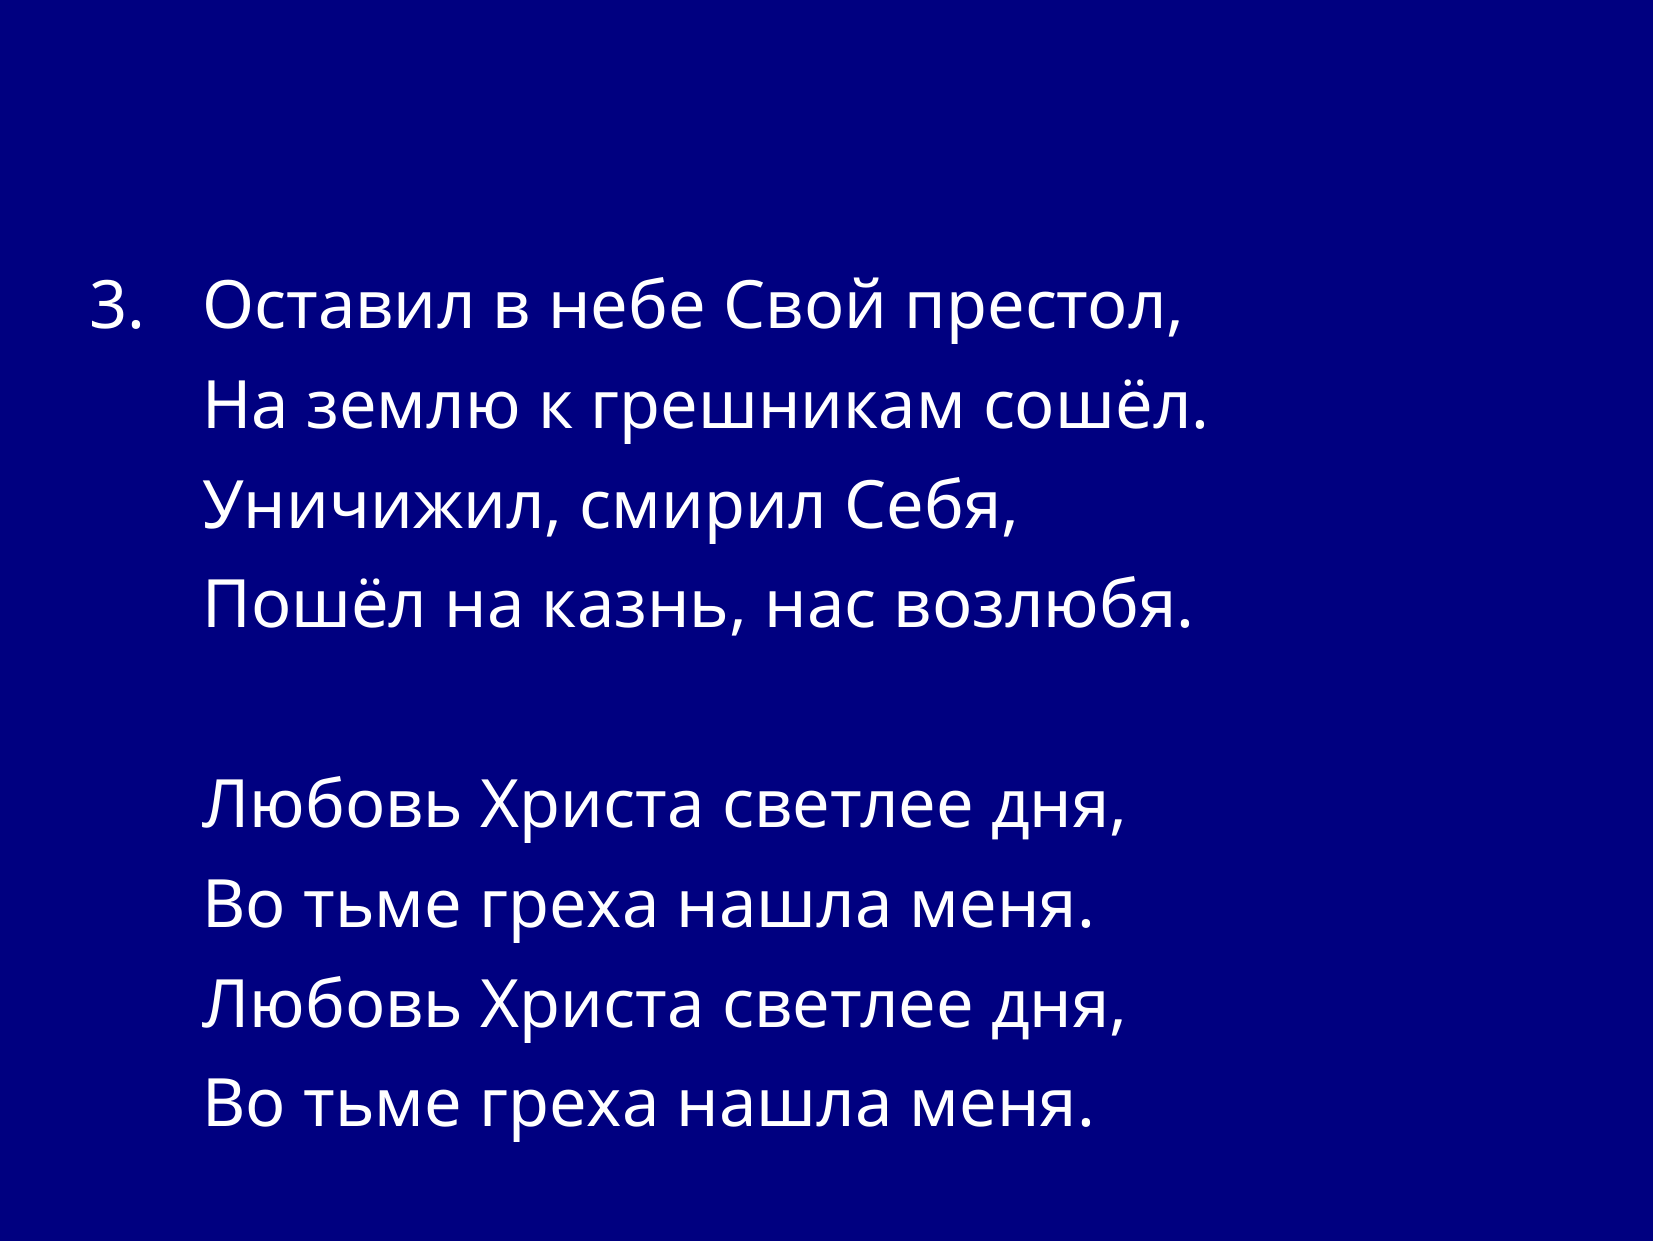

3.	Оставил в небе Свой престол,
	На землю к грешникам сошёл.
	Уничижил, смирил Себя,
	Пошёл на казнь, нас возлюбя.
	Любовь Христа светлее дня,
	Во тьме греха нашла меня.
	Любовь Христа светлее дня,
	Во тьме греха нашла меня.